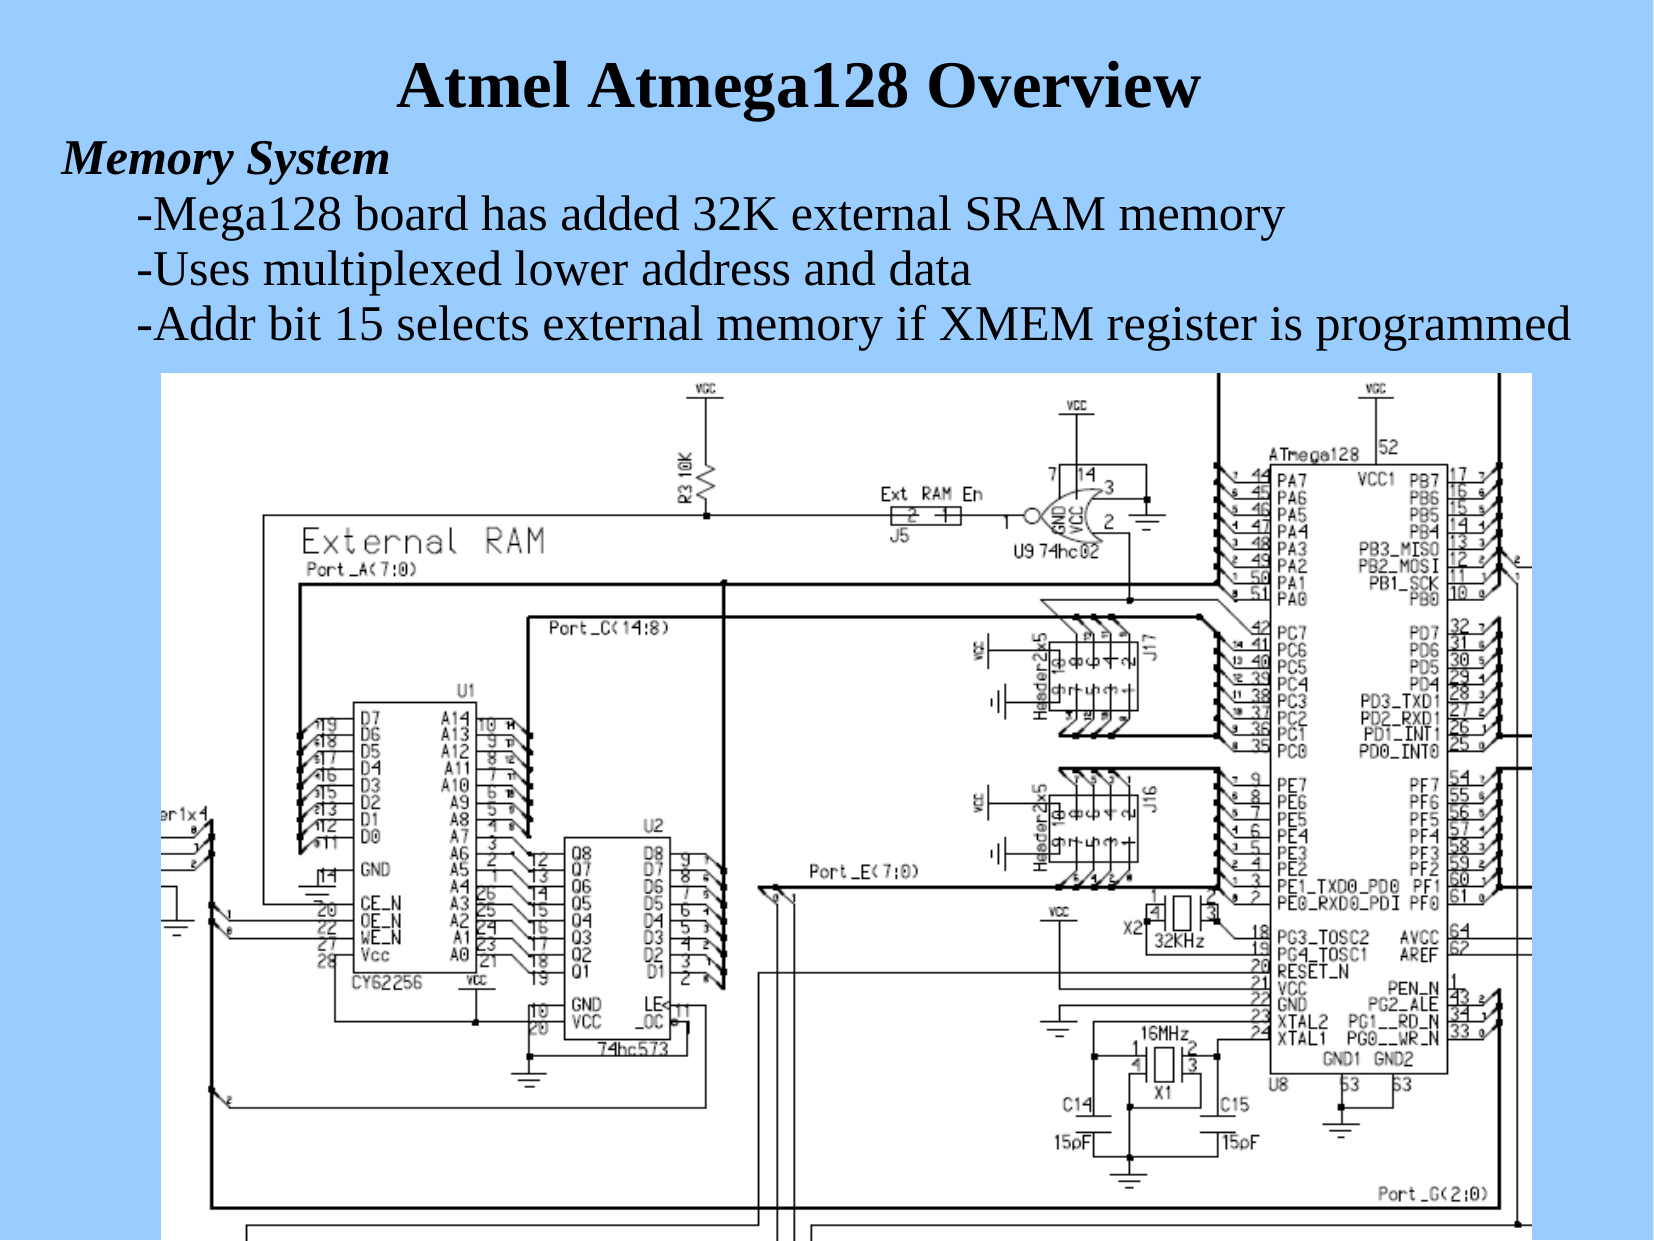

Atmel Atmega128 Overview
Memory System
	-Mega128 board has added 32K external SRAM memory
	-Uses multiplexed lower address and data
	-Addr bit 15 selects external memory if XMEM register is programmed